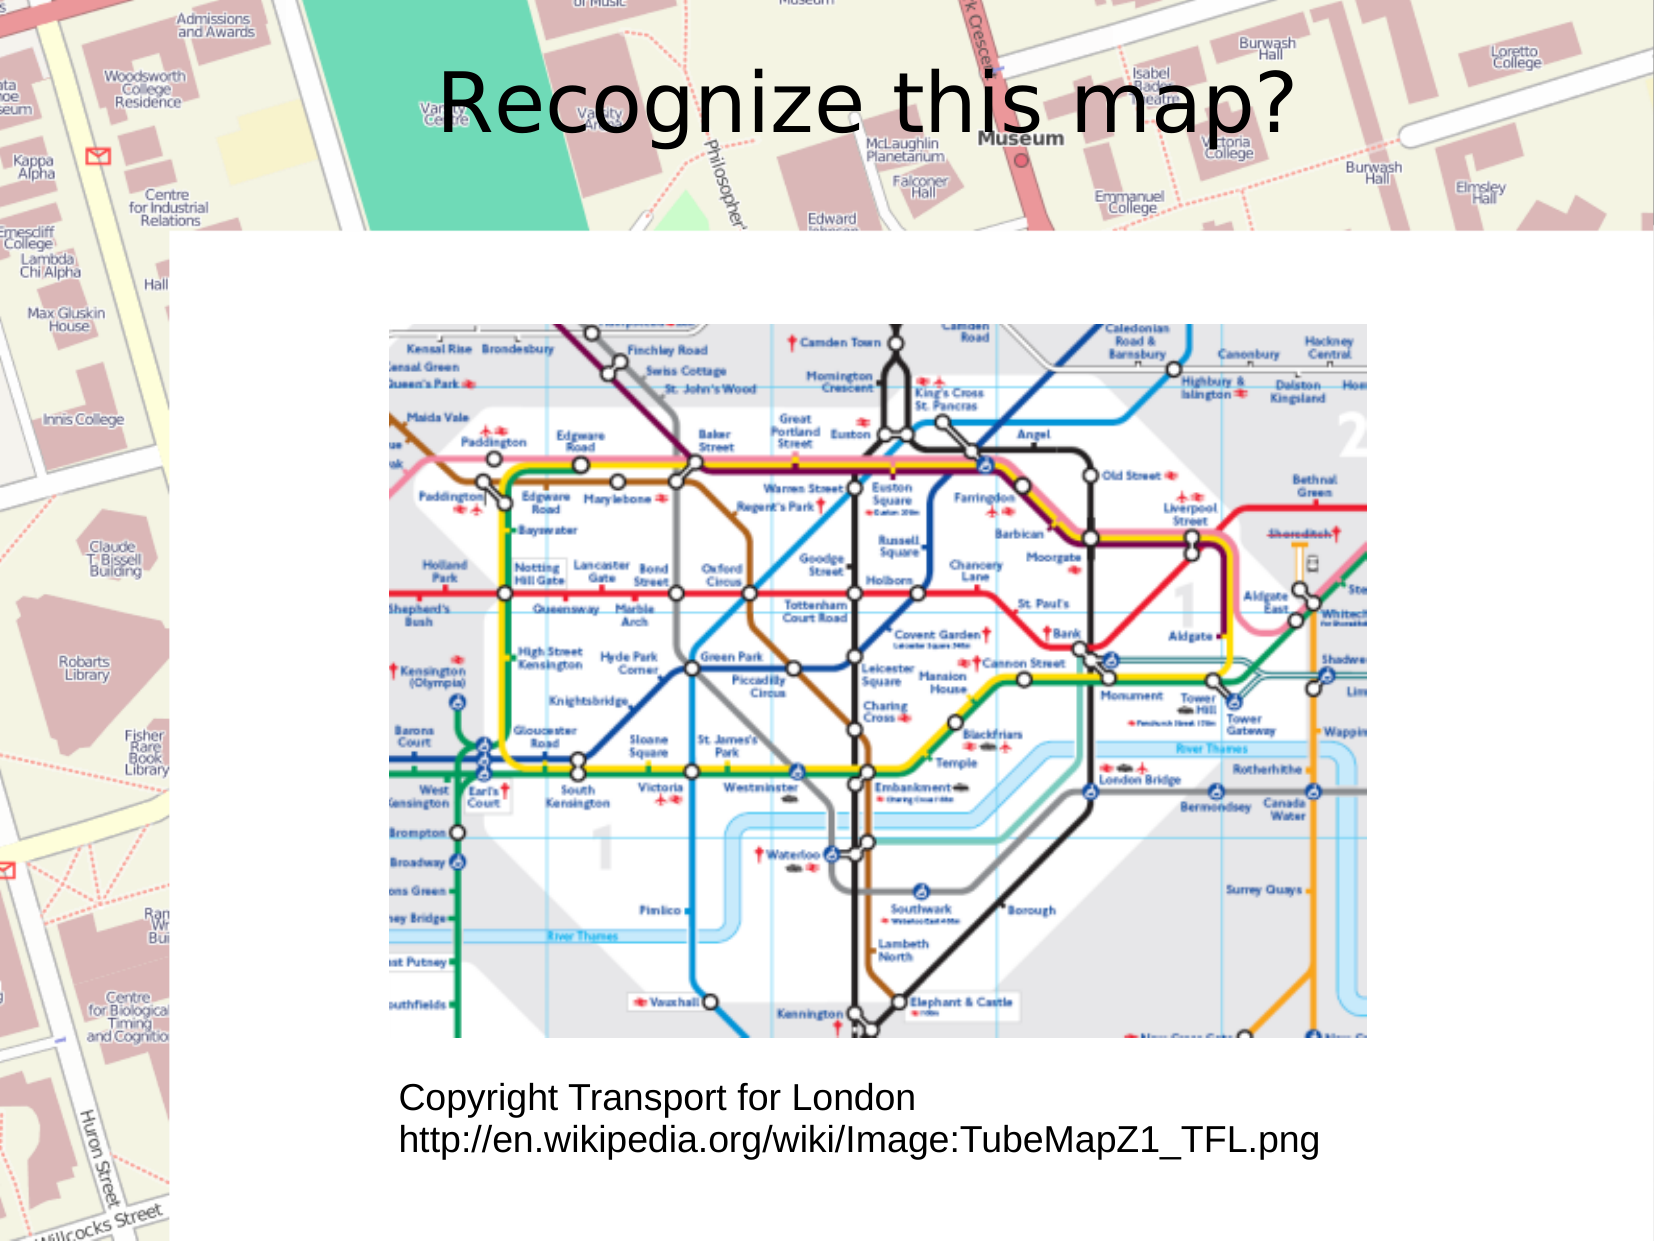

# Recognize this map?
Copyright Transport for London
http://en.wikipedia.org/wiki/Image:TubeMapZ1_TFL.png